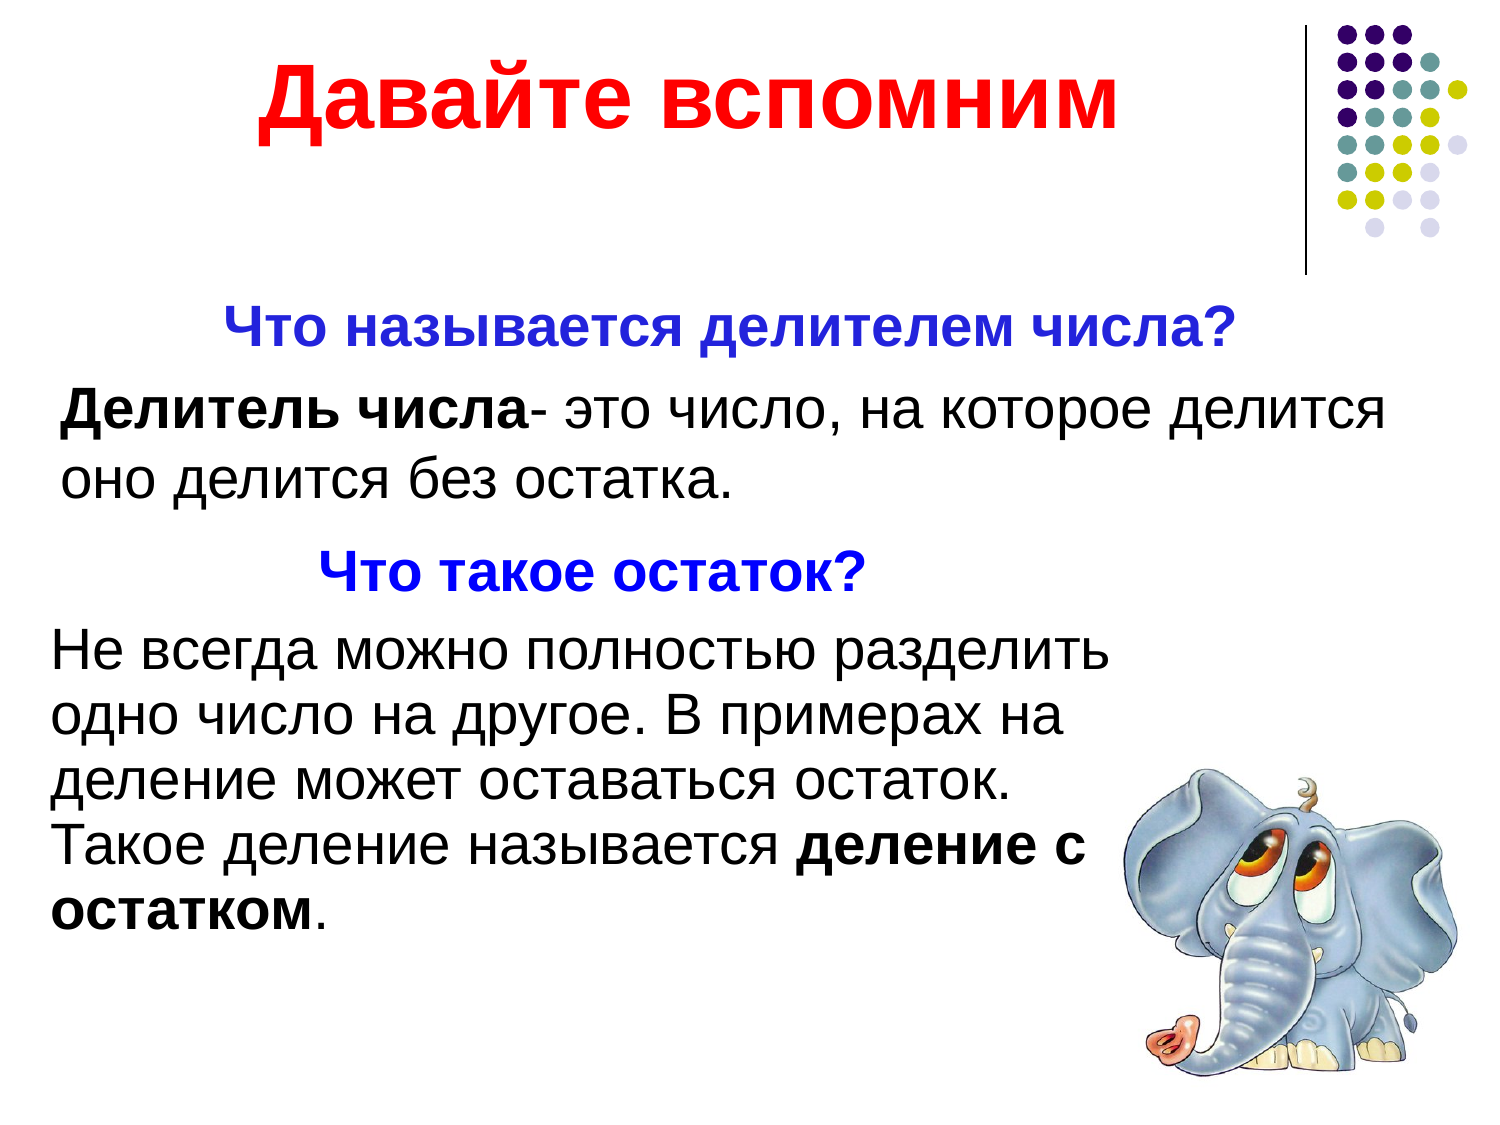

# Давайте вспомним
Что называется делителем числа?
Делитель числа- это число, на которое делится оно делится без остатка.
Что такое остаток?
Не всегда можно полностью разделить одно число на другое. В примерах на деление может оставаться остаток. Такое деление называется деление с остатком.